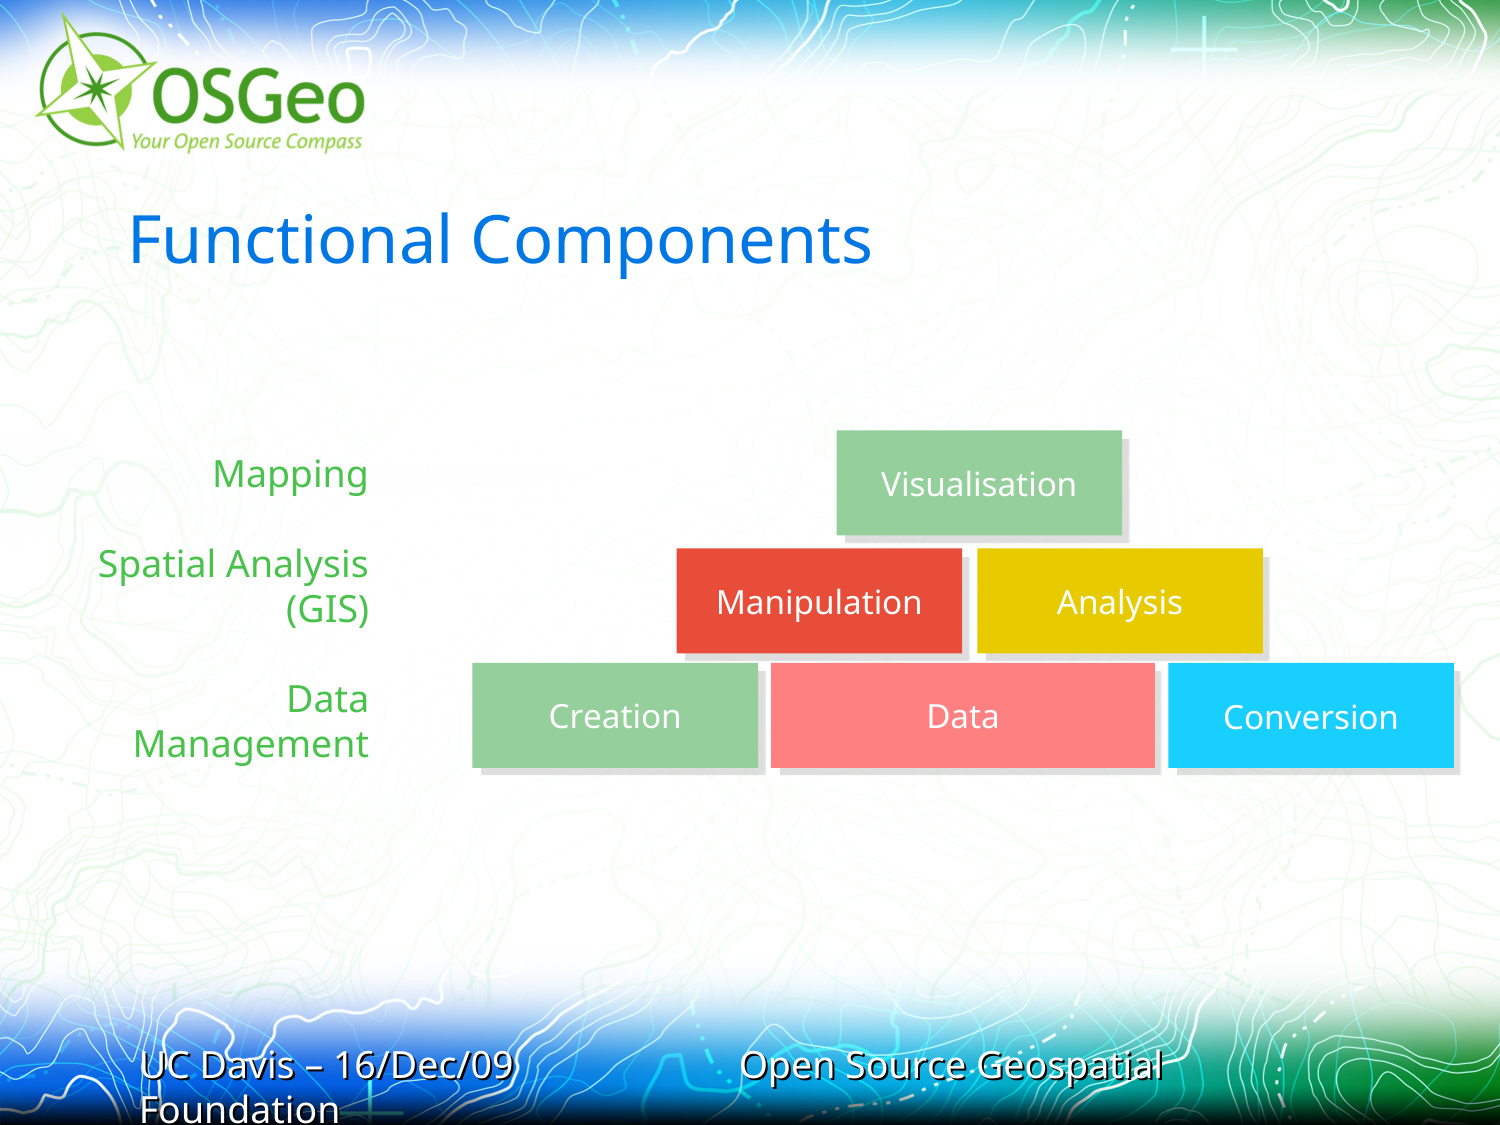

# Functional Components
Visualisation
Mapping
Spatial Analysis (GIS)
Data Management
Manipulation
Analysis
Creation
Data
Conversion